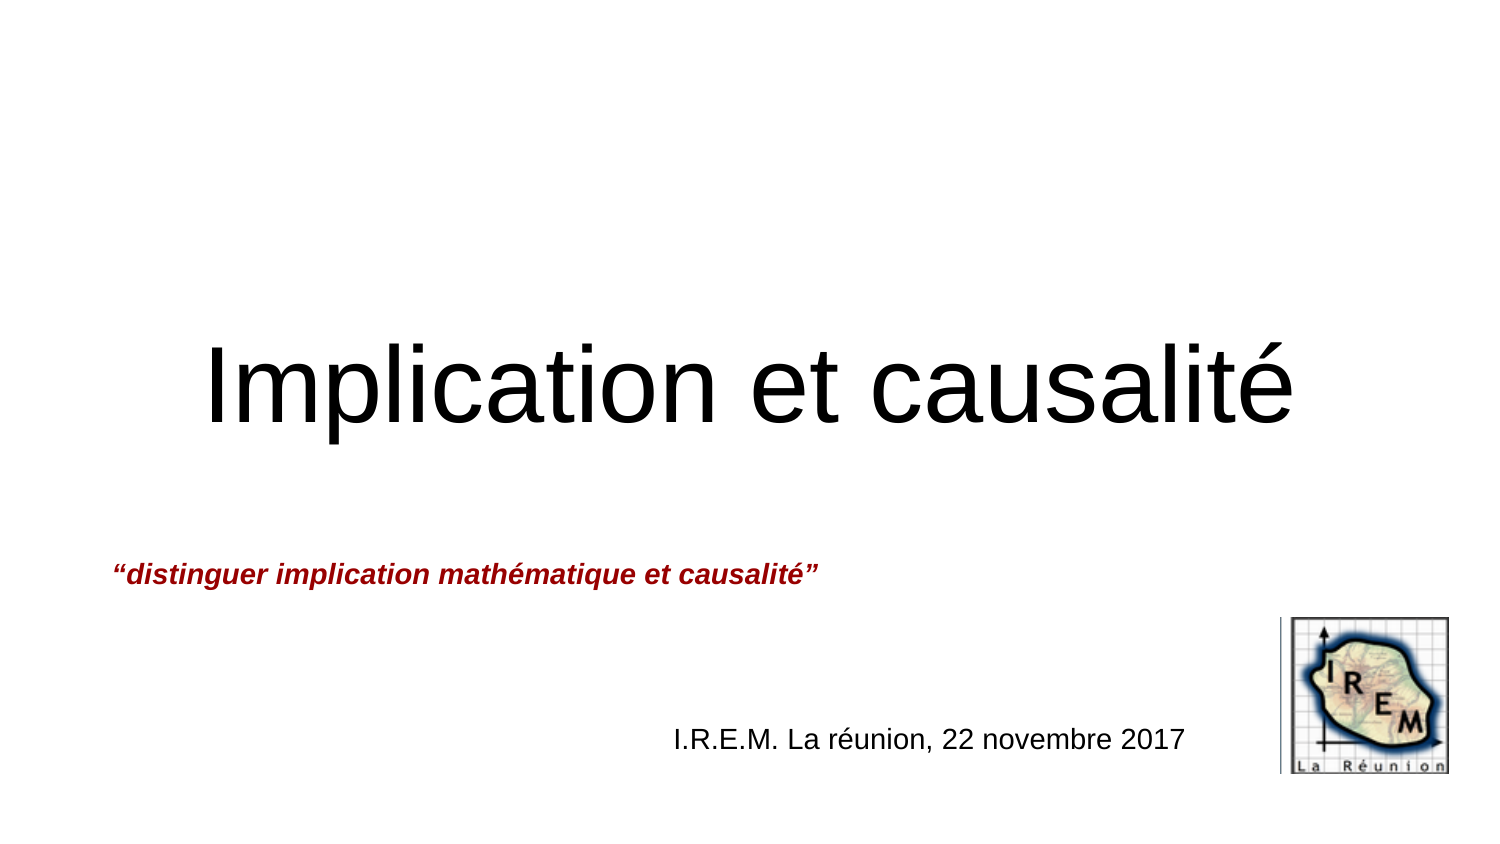

# Implication et causalité
“distinguer implication mathématique et causalité”
I.R.E.M. La réunion, 22 novembre 2017